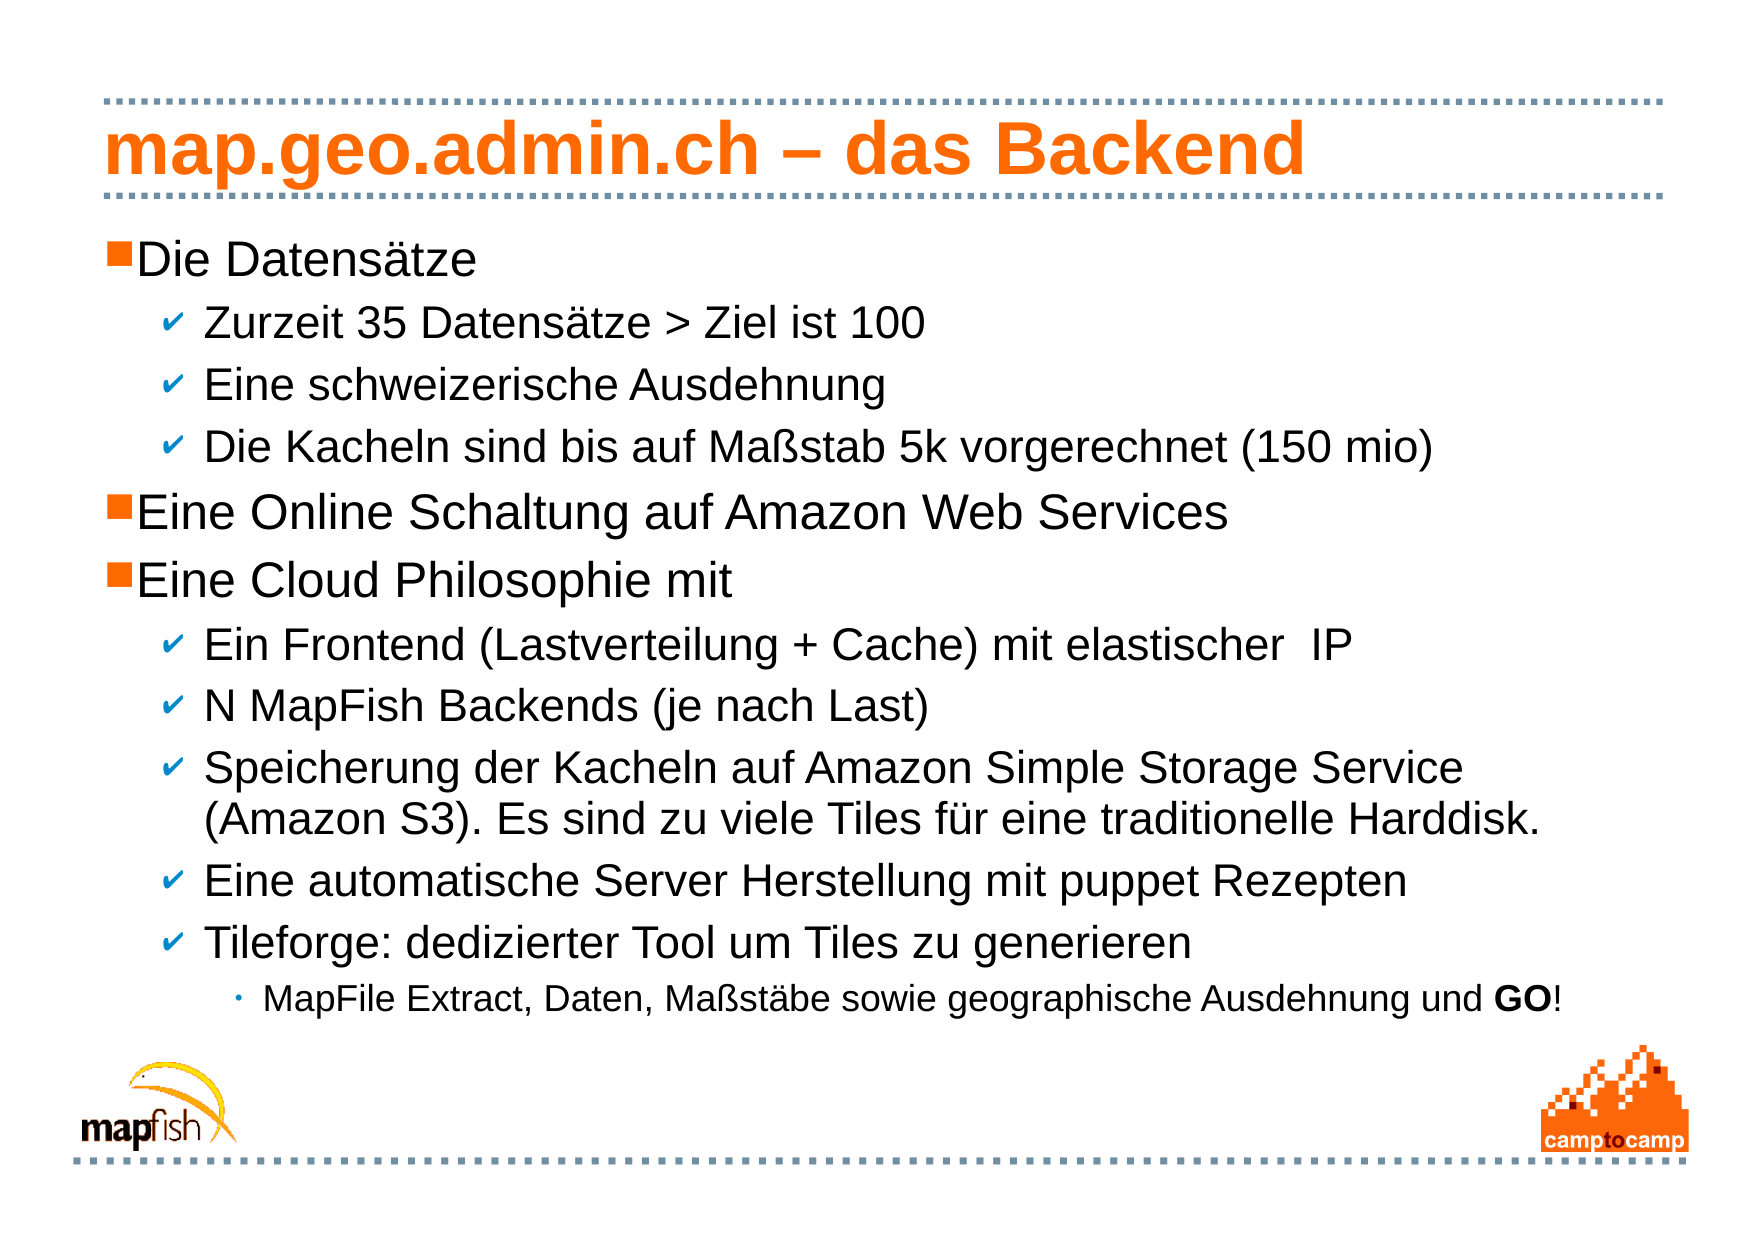

# map.geo.admin.ch – das Backend
Die Datensätze
Zurzeit 35 Datensätze > Ziel ist 100
Eine schweizerische Ausdehnung
Die Kacheln sind bis auf Maßstab 5k vorgerechnet (150 mio)
Eine Online Schaltung auf Amazon Web Services
Eine Cloud Philosophie mit
Ein Frontend (Lastverteilung + Cache) mit elastischer IP
N MapFish Backends (je nach Last)
Speicherung der Kacheln auf Amazon Simple Storage Service (Amazon S3). Es sind zu viele Tiles für eine traditionelle Harddisk.
Eine automatische Server Herstellung mit puppet Rezepten
Tileforge: dedizierter Tool um Tiles zu generieren
MapFile Extract, Daten, Maßstäbe sowie geographische Ausdehnung und GO!